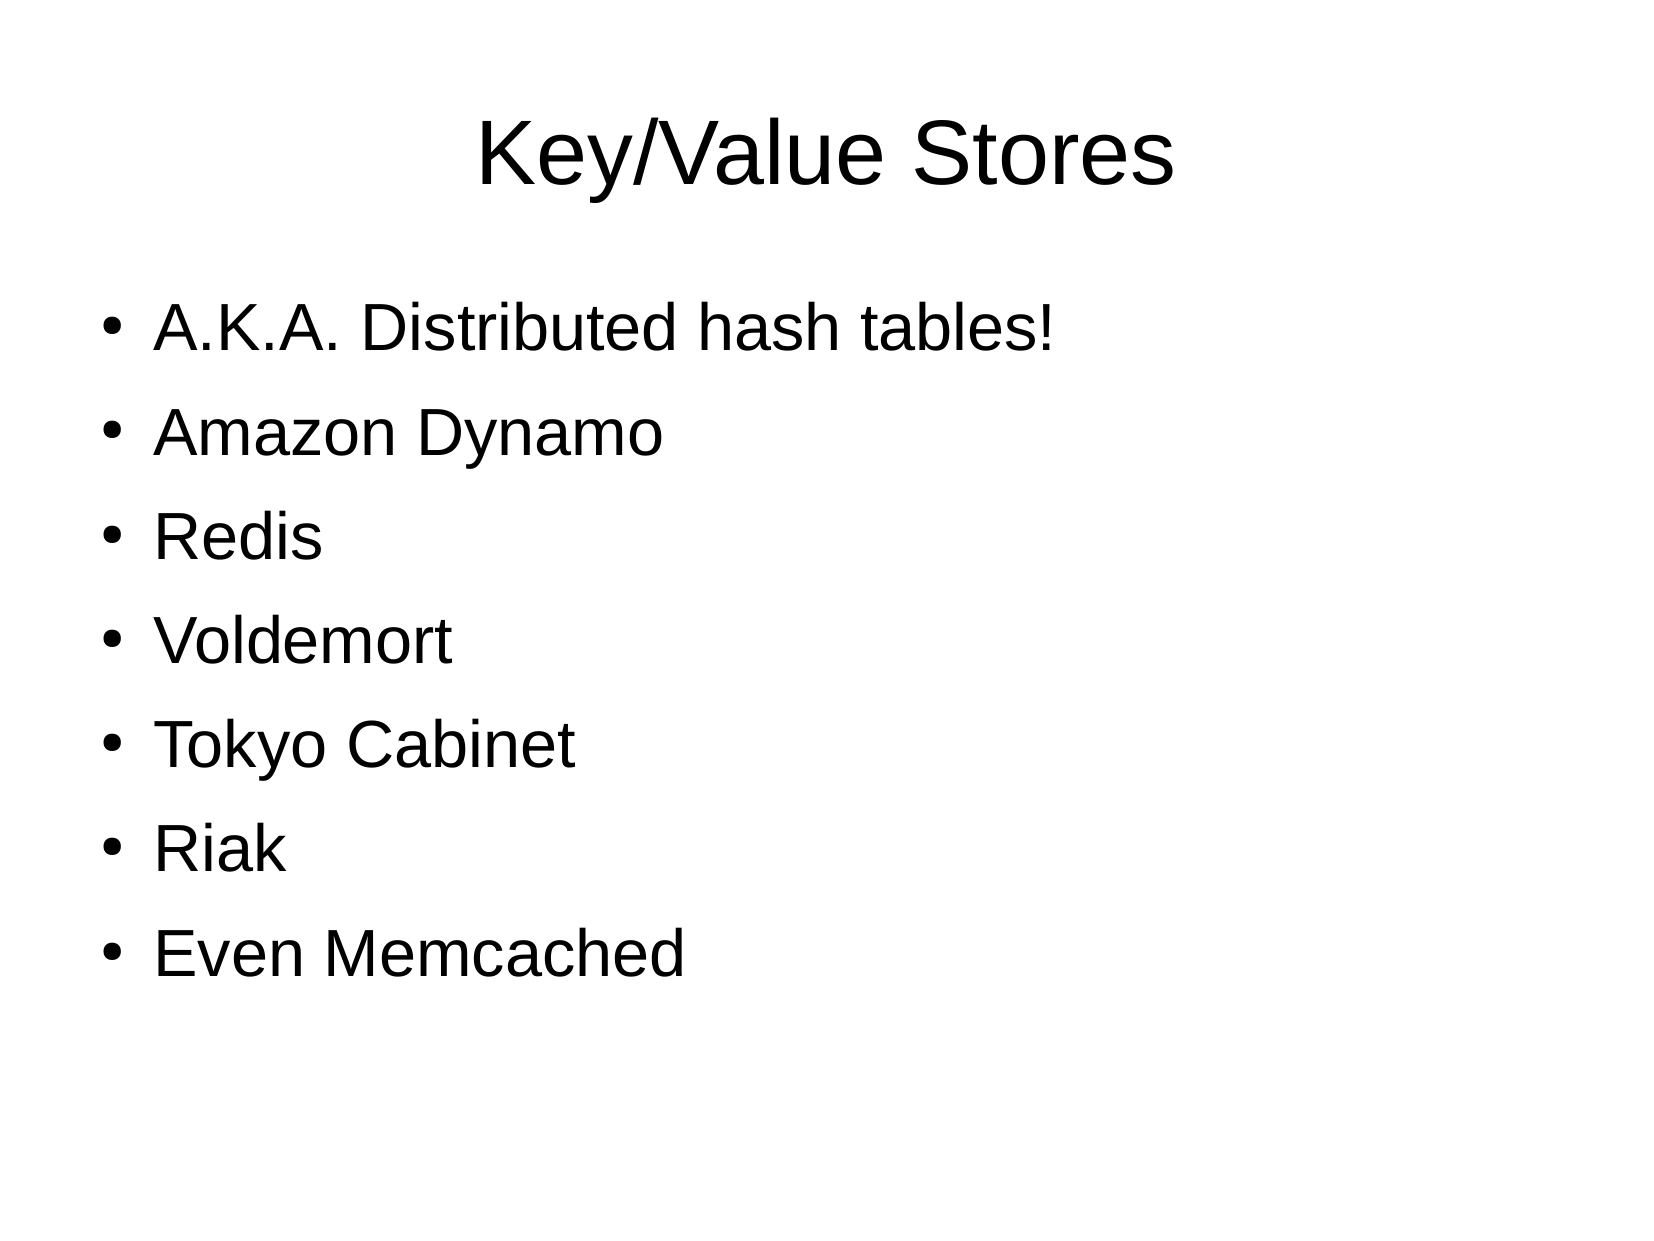

# Key/Value Stores
A.K.A. Distributed hash tables!
Amazon Dynamo
Redis
Voldemort
Tokyo Cabinet
Riak
Even Memcached